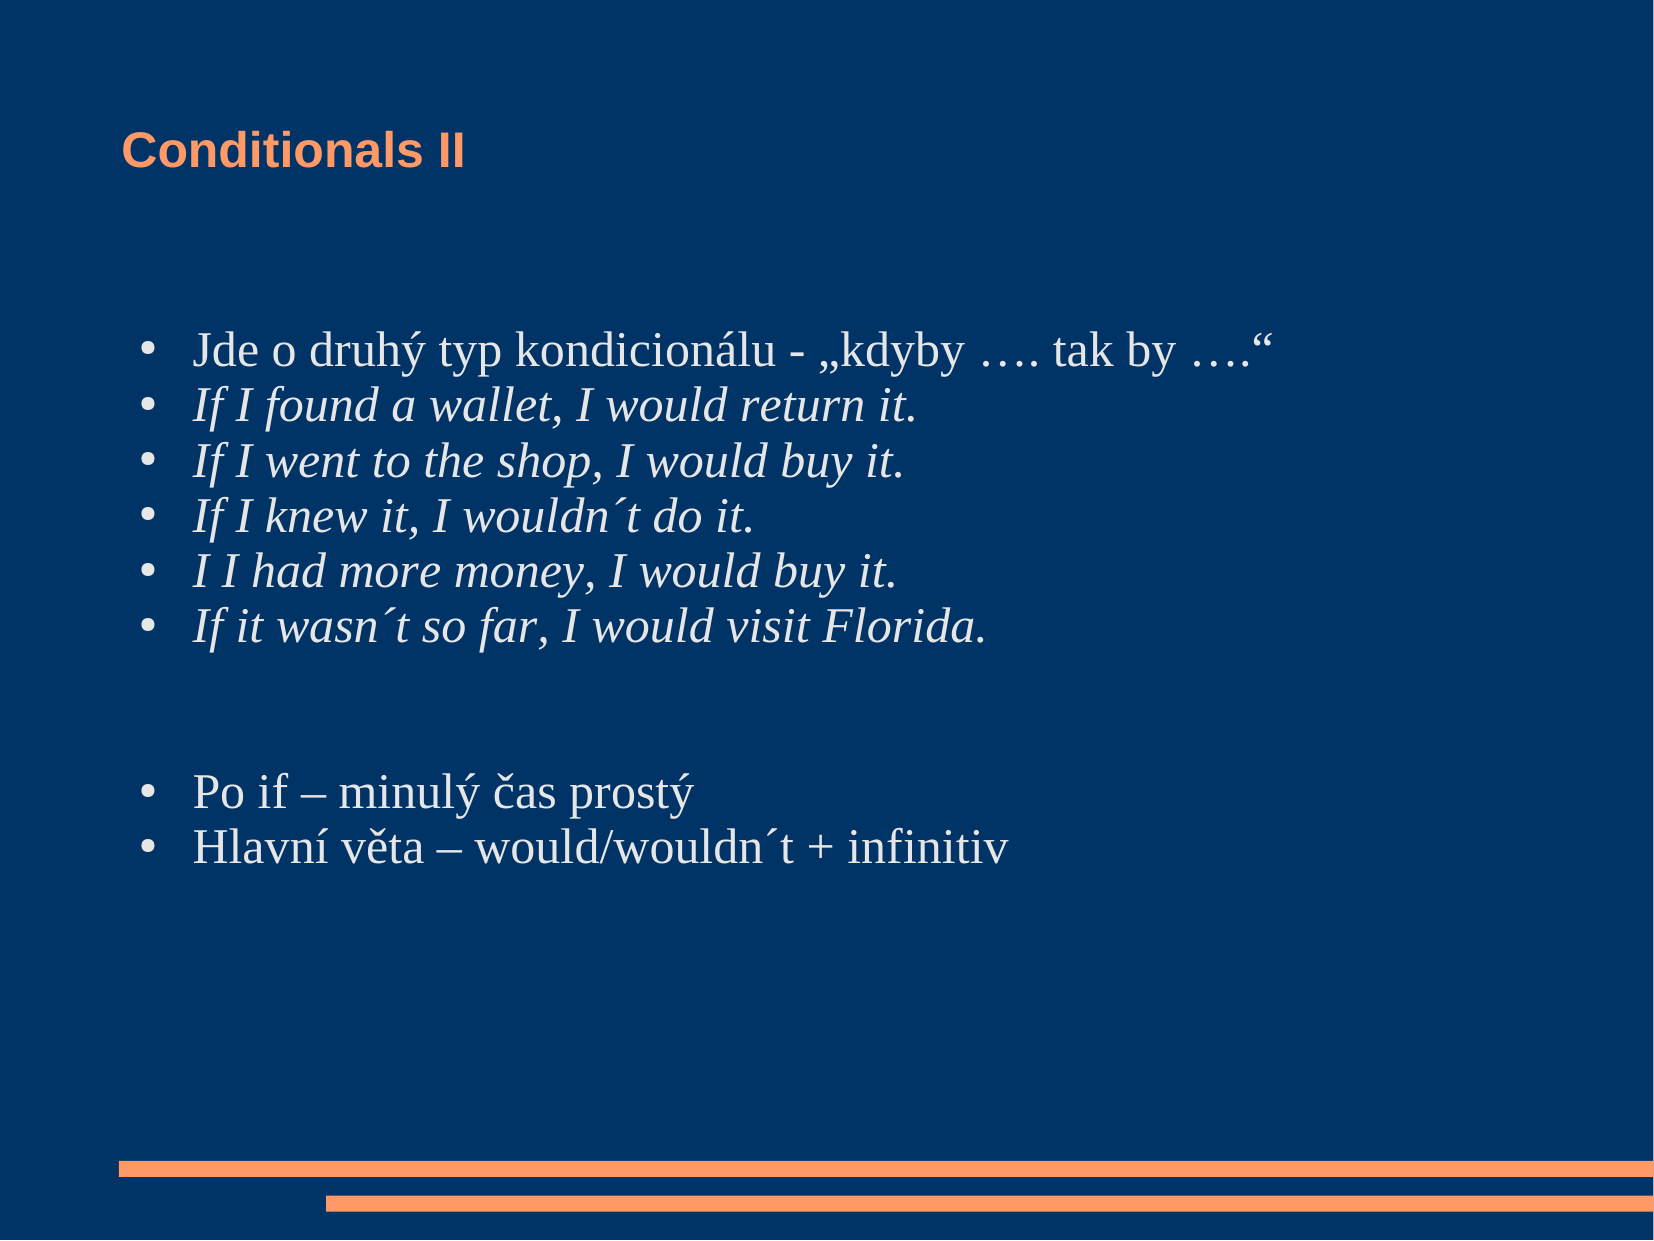

# Conditionals II
Jde o druhý typ kondicionálu - „kdyby …. tak by ….“
If I found a wallet, I would return it.
If I went to the shop, I would buy it.
If I knew it, I wouldn´t do it.
I I had more money, I would buy it.
If it wasn´t so far, I would visit Florida.
Po if – minulý čas prostý
Hlavní věta – would/wouldn´t + infinitiv